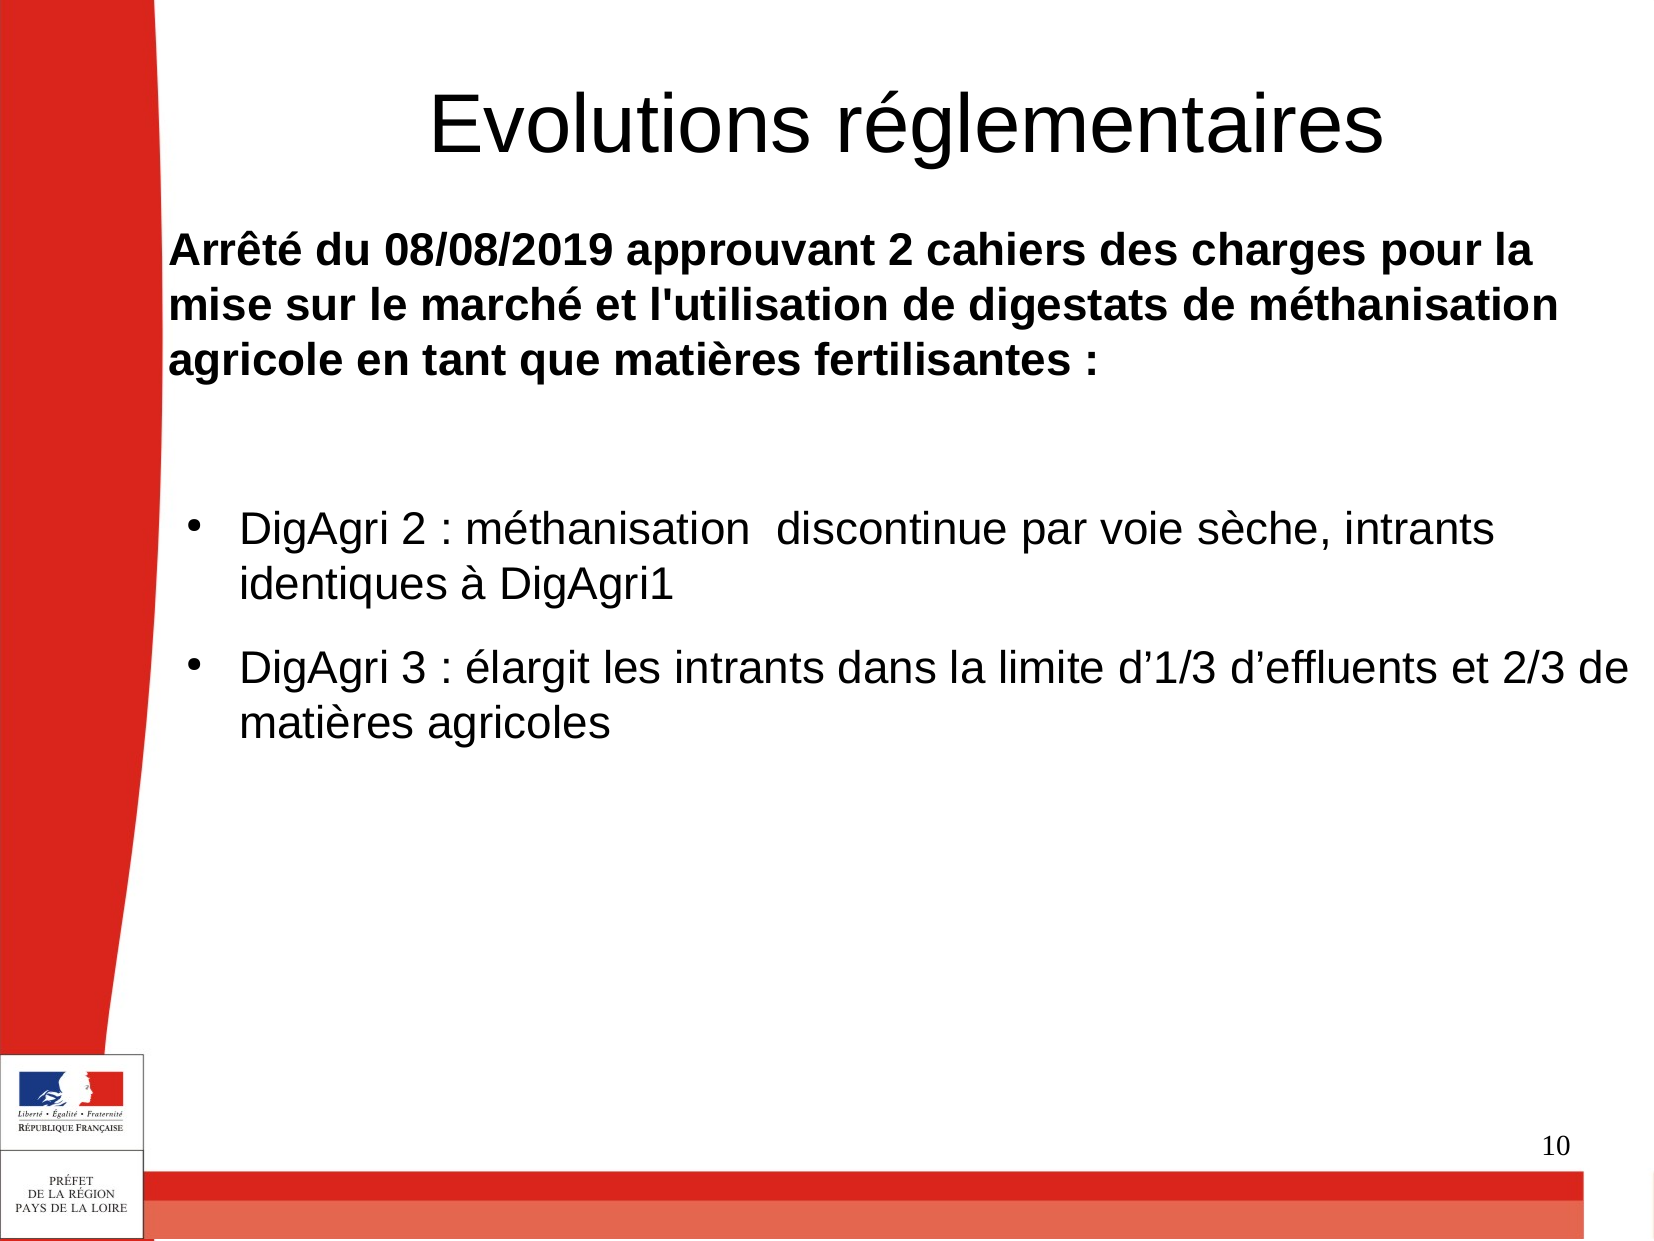

# Evolutions réglementaires
Arrêté du 08/08/2019 approuvant 2 cahiers des charges pour la mise sur le marché et l'utilisation de digestats de méthanisation agricole en tant que matières fertilisantes :
DigAgri 2 : méthanisation discontinue par voie sèche, intrants identiques à DigAgri1
DigAgri 3 : élargit les intrants dans la limite d’1/3 d’effluents et 2/3 de matières agricoles
10